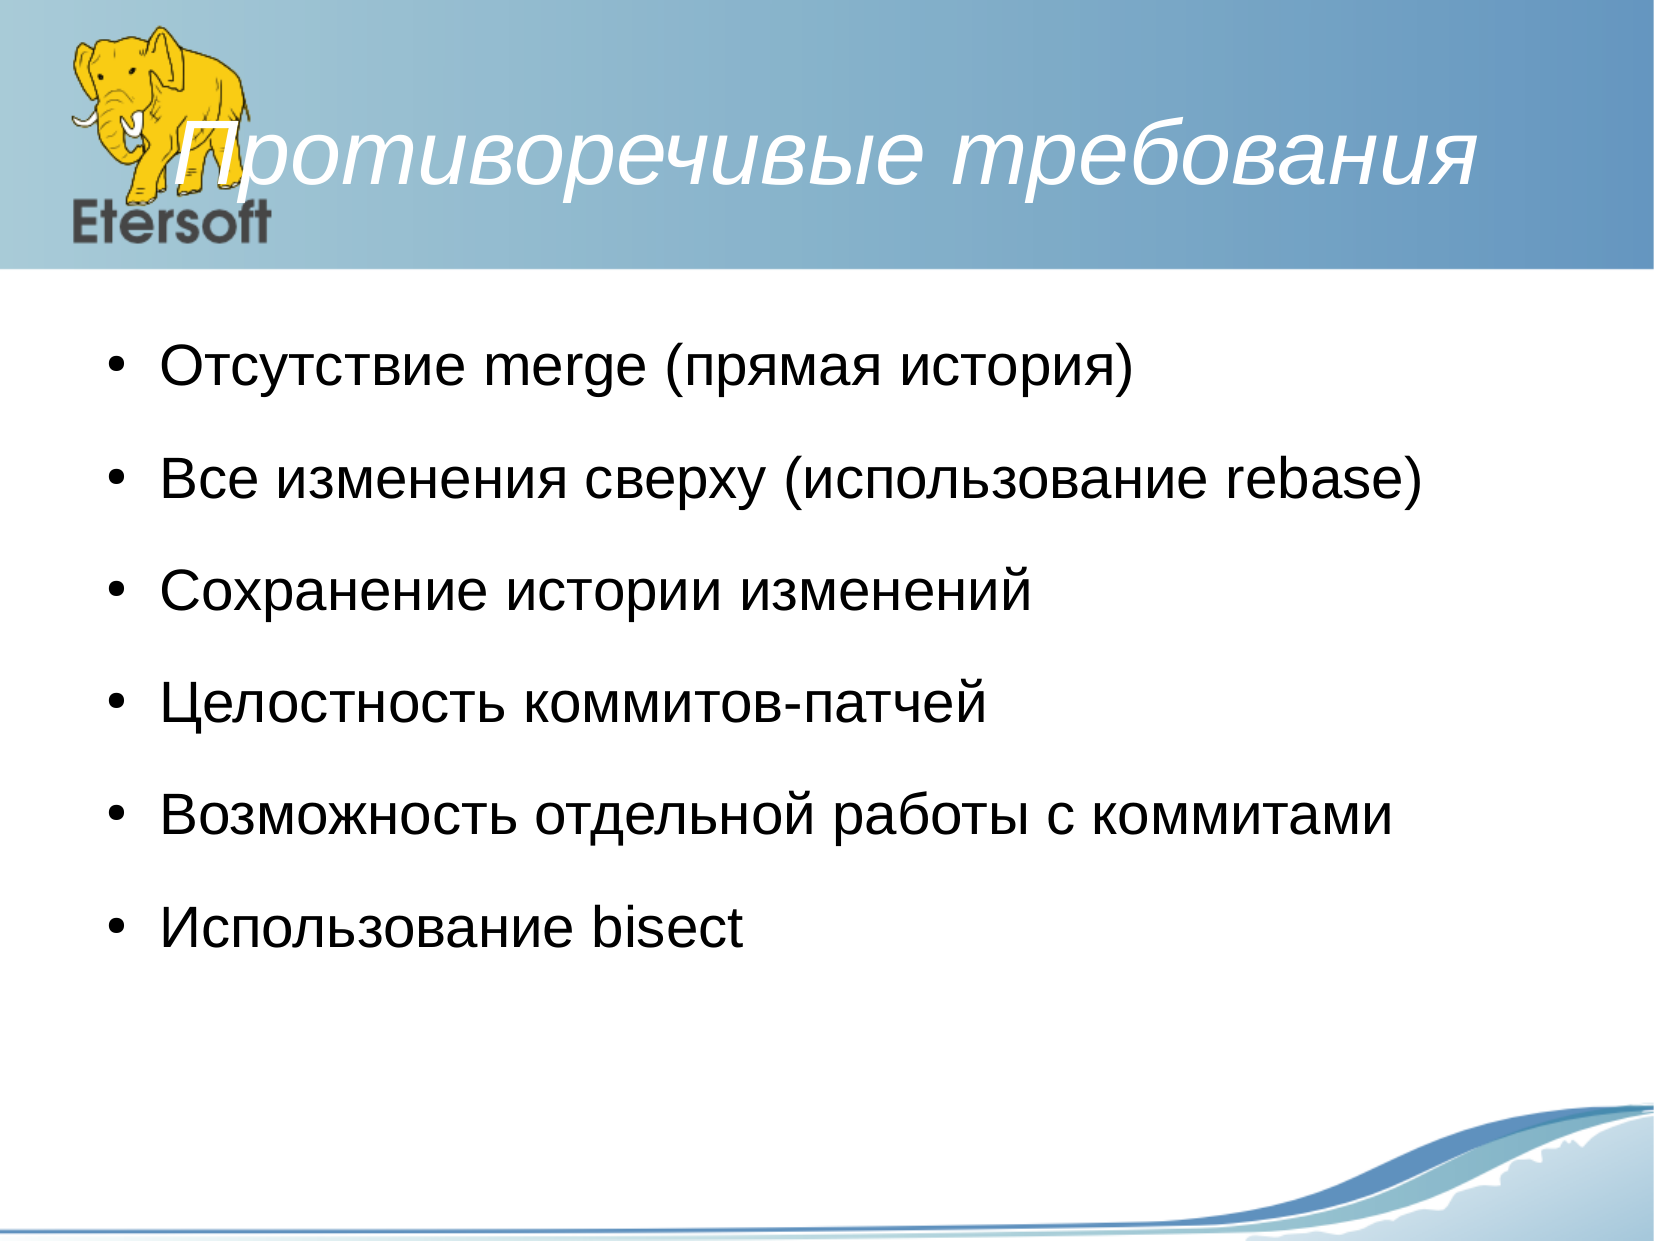

# Противоречивые требования
Отсутствие merge (прямая история)
Все изменения сверху (использование rebase)
Сохранение истории изменений
Целостность коммитов-патчей
Возможность отдельной работы с коммитами
Использование bisect